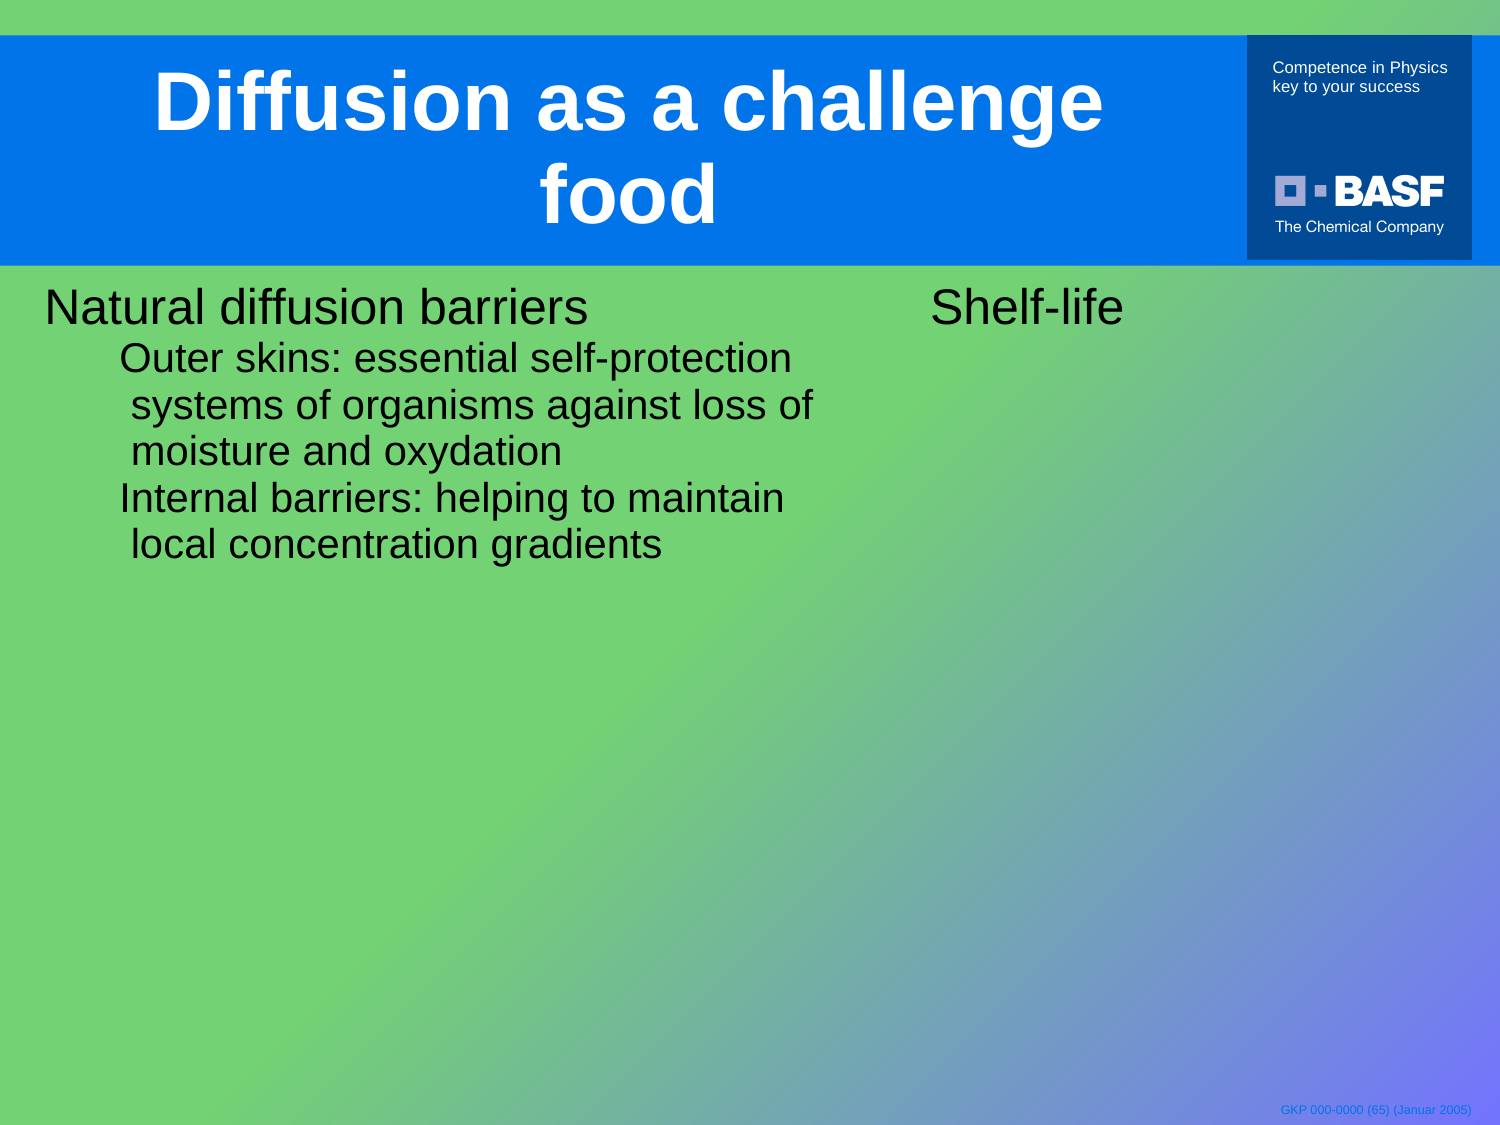

# Diffusion as a challenge food
Natural diffusion barriers
Outer skins: essential self-protection
 systems of organisms against loss of
 moisture and oxydation
Internal barriers: helping to maintain
 local concentration gradients
Shelf-life